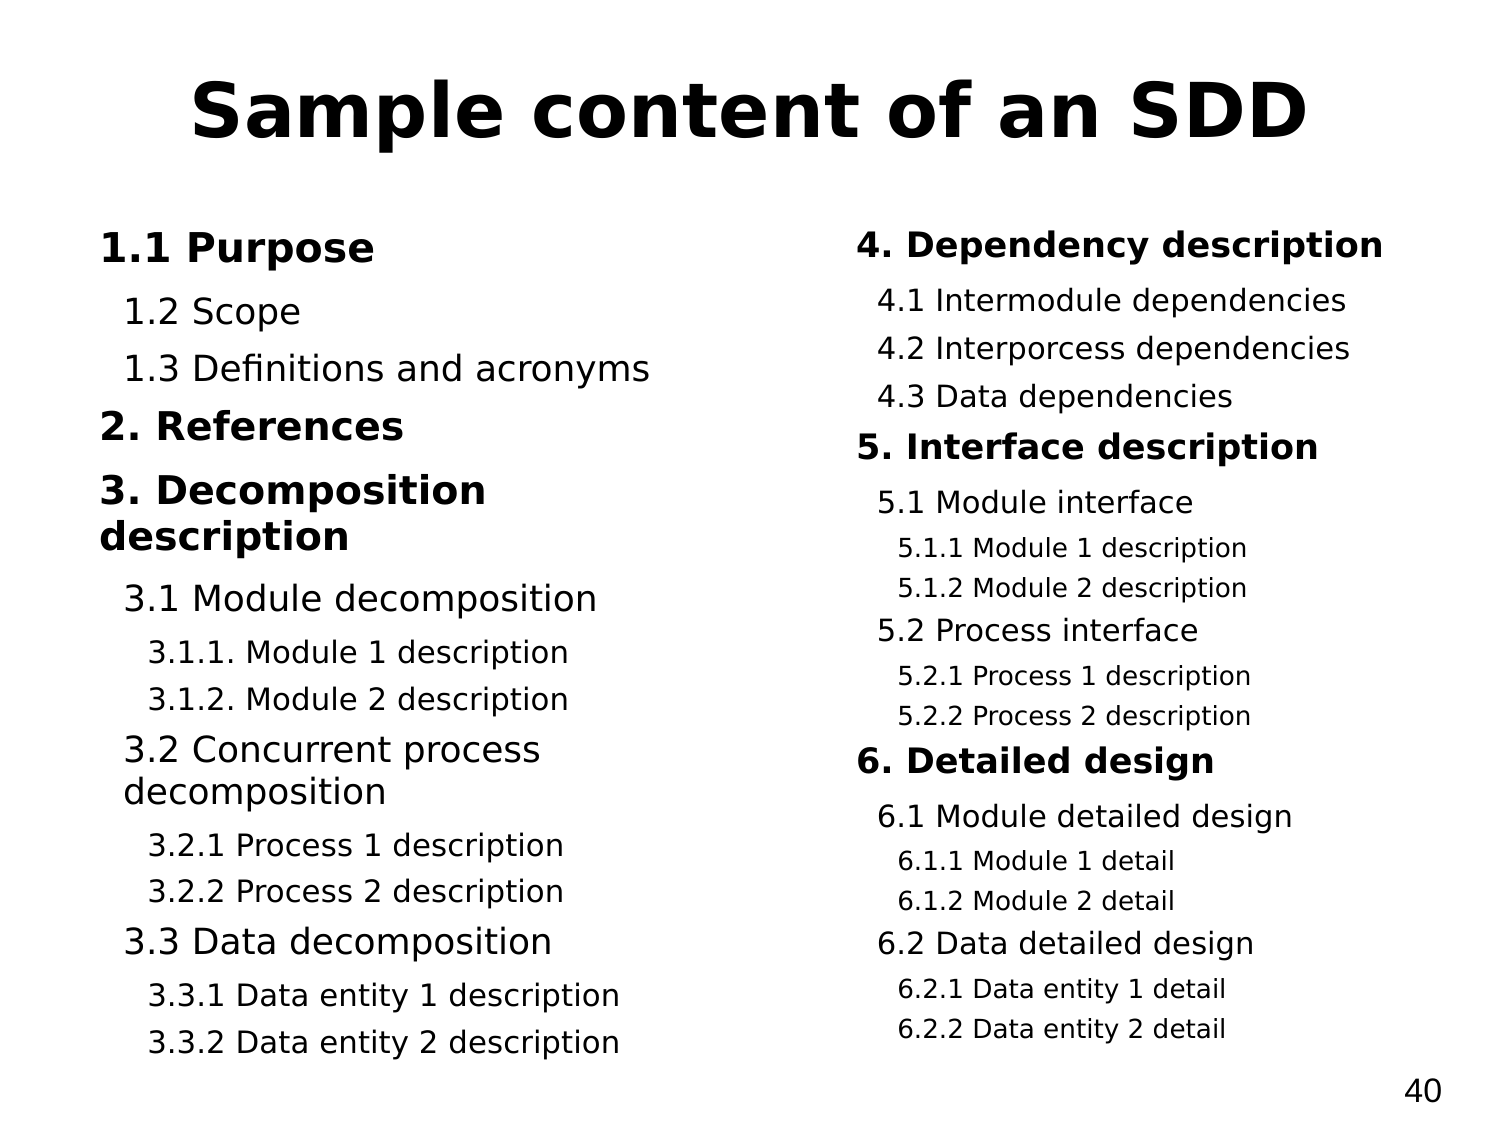

# Sample content of an SDD
1.1 Purpose
1.2 Scope
1.3 Definitions and acronyms
2. References
3. Decomposition description
3.1 Module decomposition
3.1.1. Module 1 description
3.1.2. Module 2 description
3.2 Concurrent process decomposition
3.2.1 Process 1 description
3.2.2 Process 2 description
3.3 Data decomposition
3.3.1 Data entity 1 description
3.3.2 Data entity 2 description
4. Dependency description
4.1 Intermodule dependencies
4.2 Interporcess dependencies
4.3 Data dependencies
5. Interface description
5.1 Module interface
5.1.1 Module 1 description
5.1.2 Module 2 description
5.2 Process interface
5.2.1 Process 1 description
5.2.2 Process 2 description
6. Detailed design
6.1 Module detailed design
6.1.1 Module 1 detail
6.1.2 Module 2 detail
6.2 Data detailed design
6.2.1 Data entity 1 detail
6.2.2 Data entity 2 detail